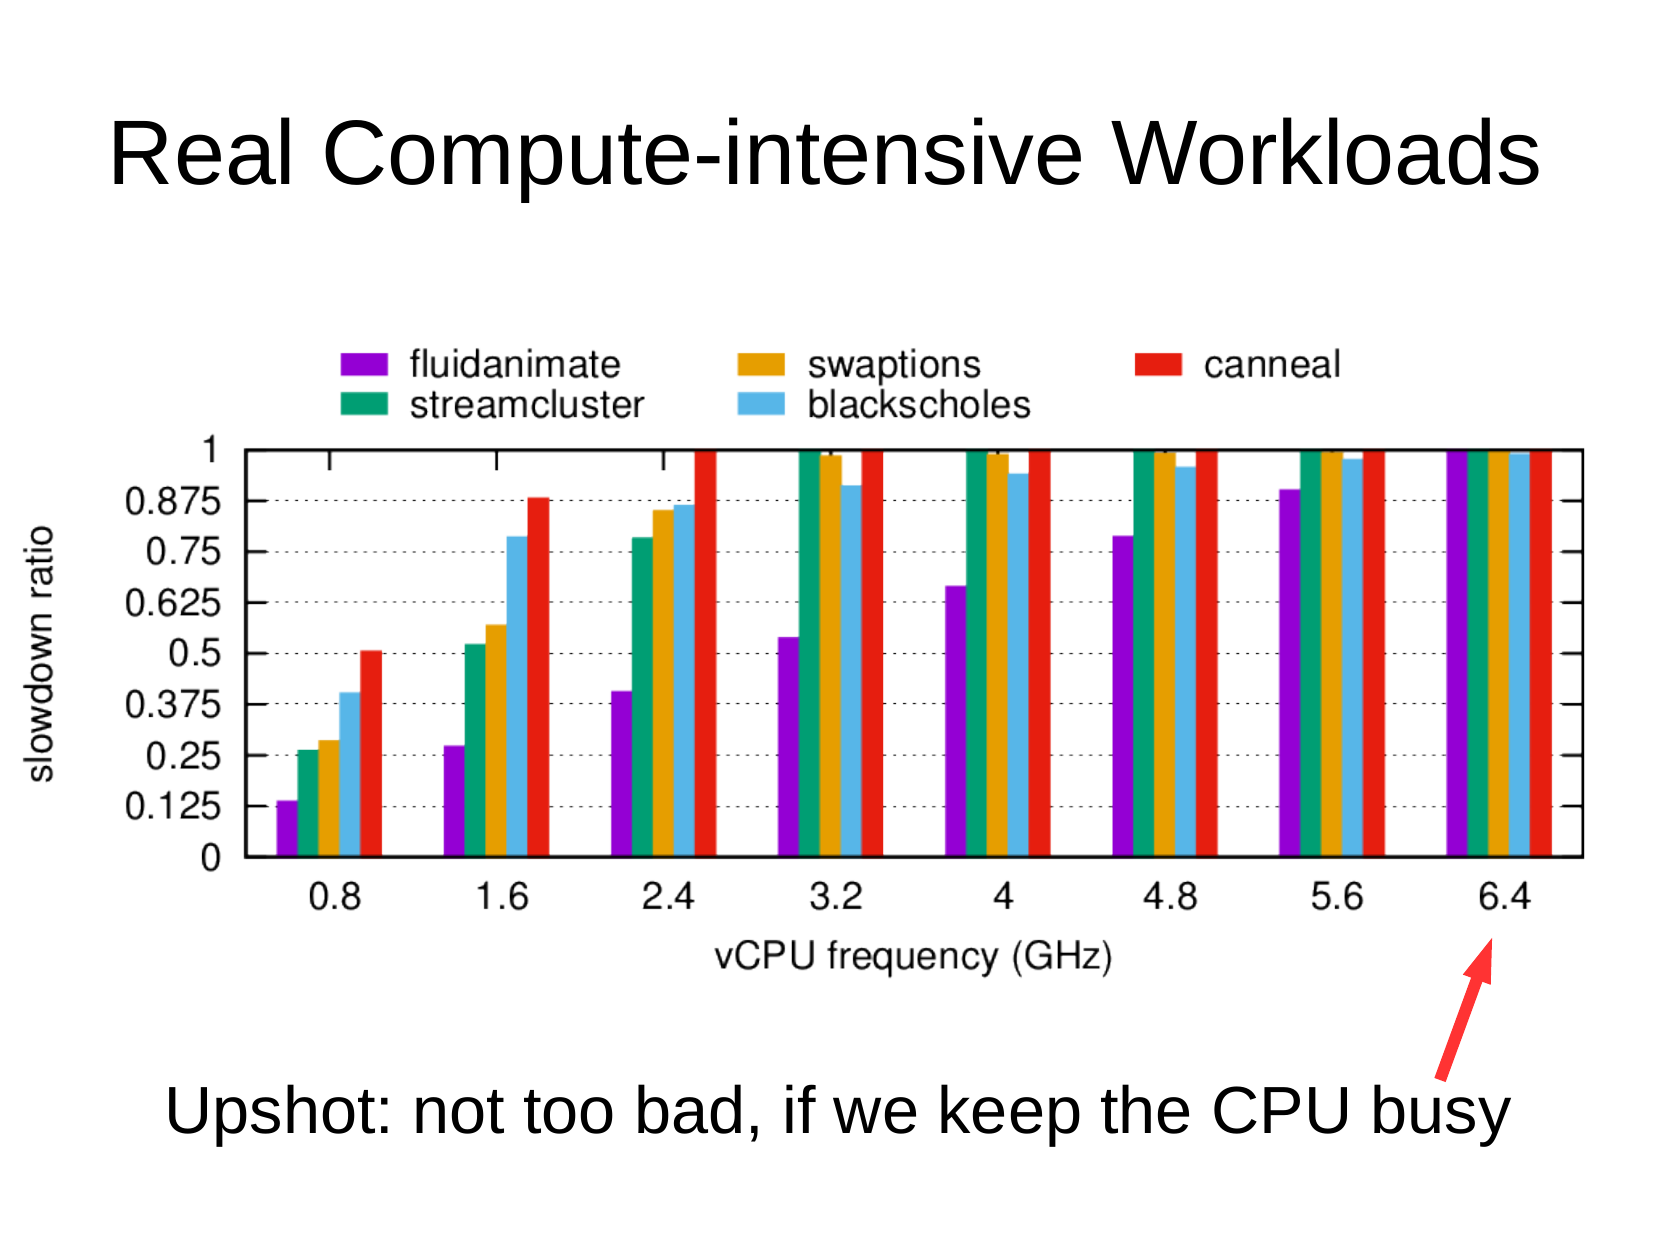

# Real Compute-intensive Workloads
Upshot: not too bad, if we keep the CPU busy